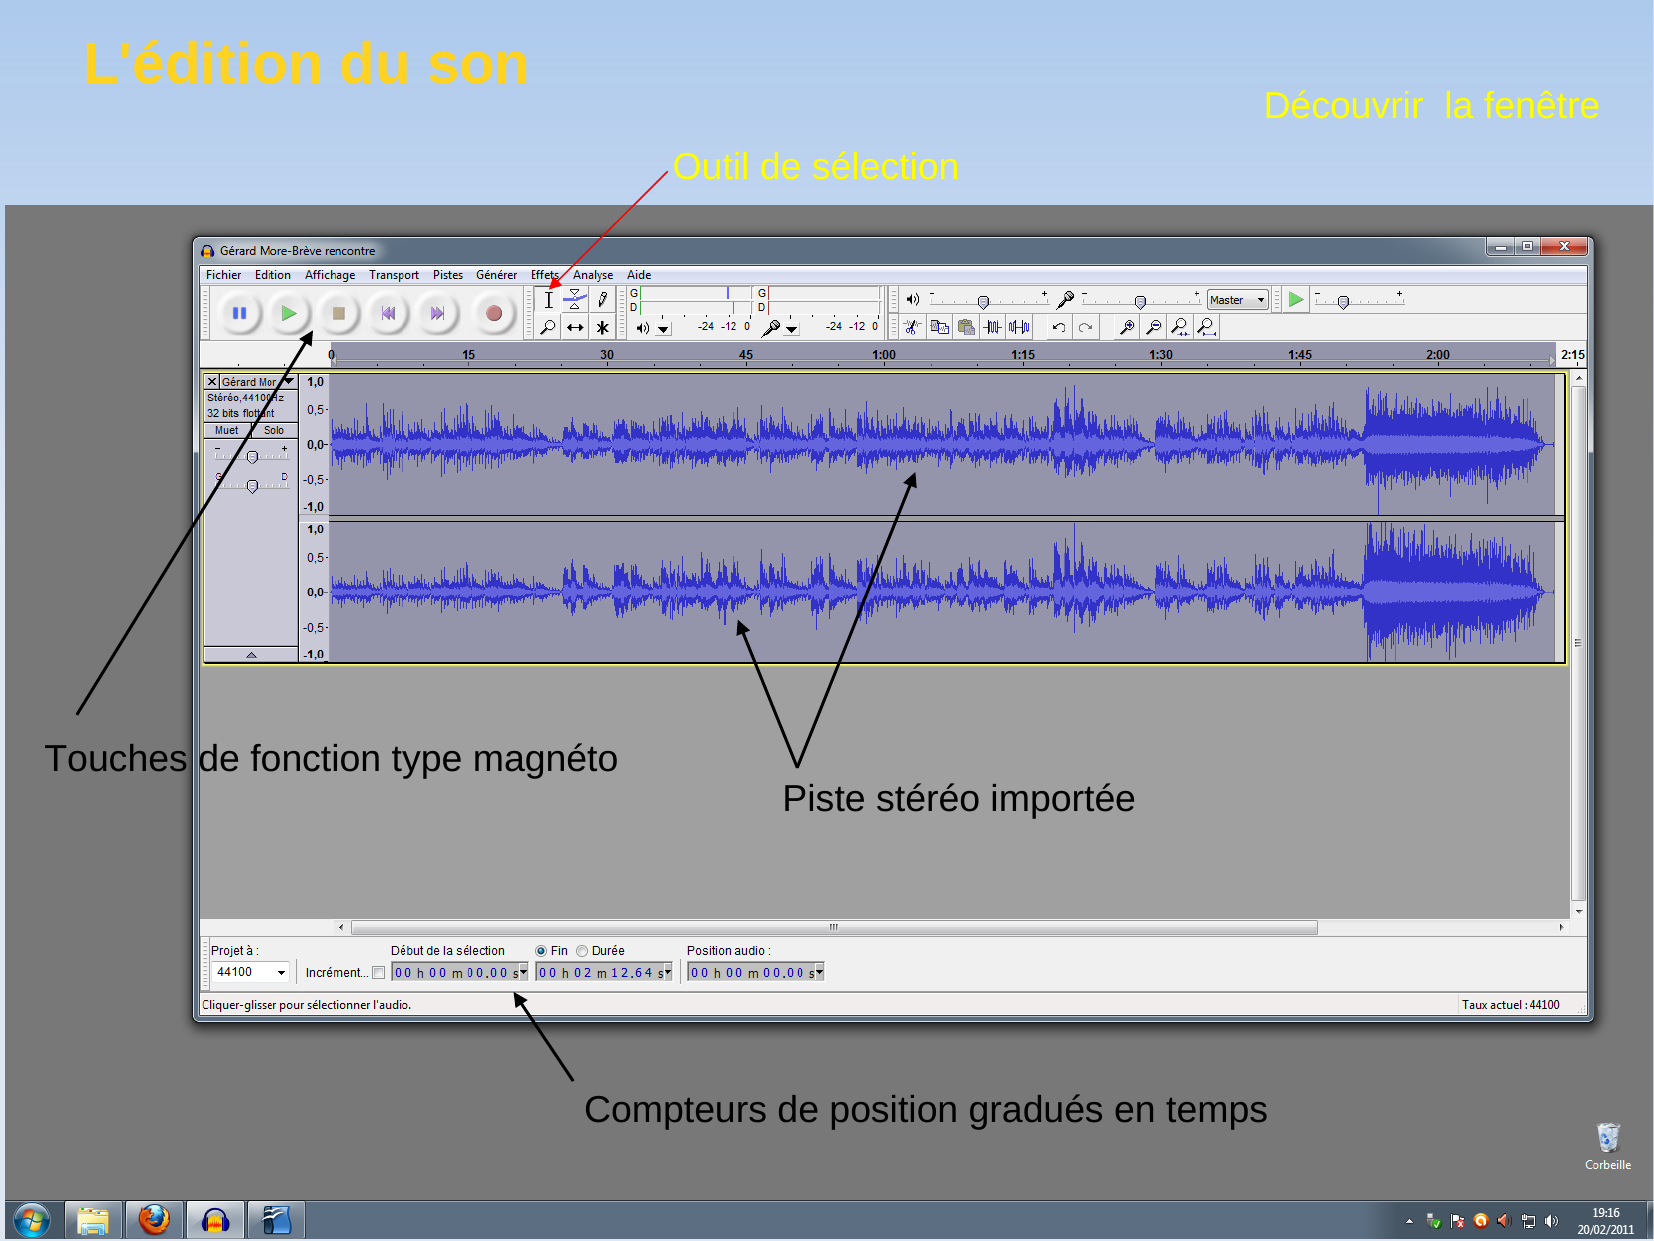

L'édition du son
Découvrir la fenêtre
Outil de sélection
#
Touches de fonction type magnéto
Piste stéréo importée
Compteurs de position gradués en temps